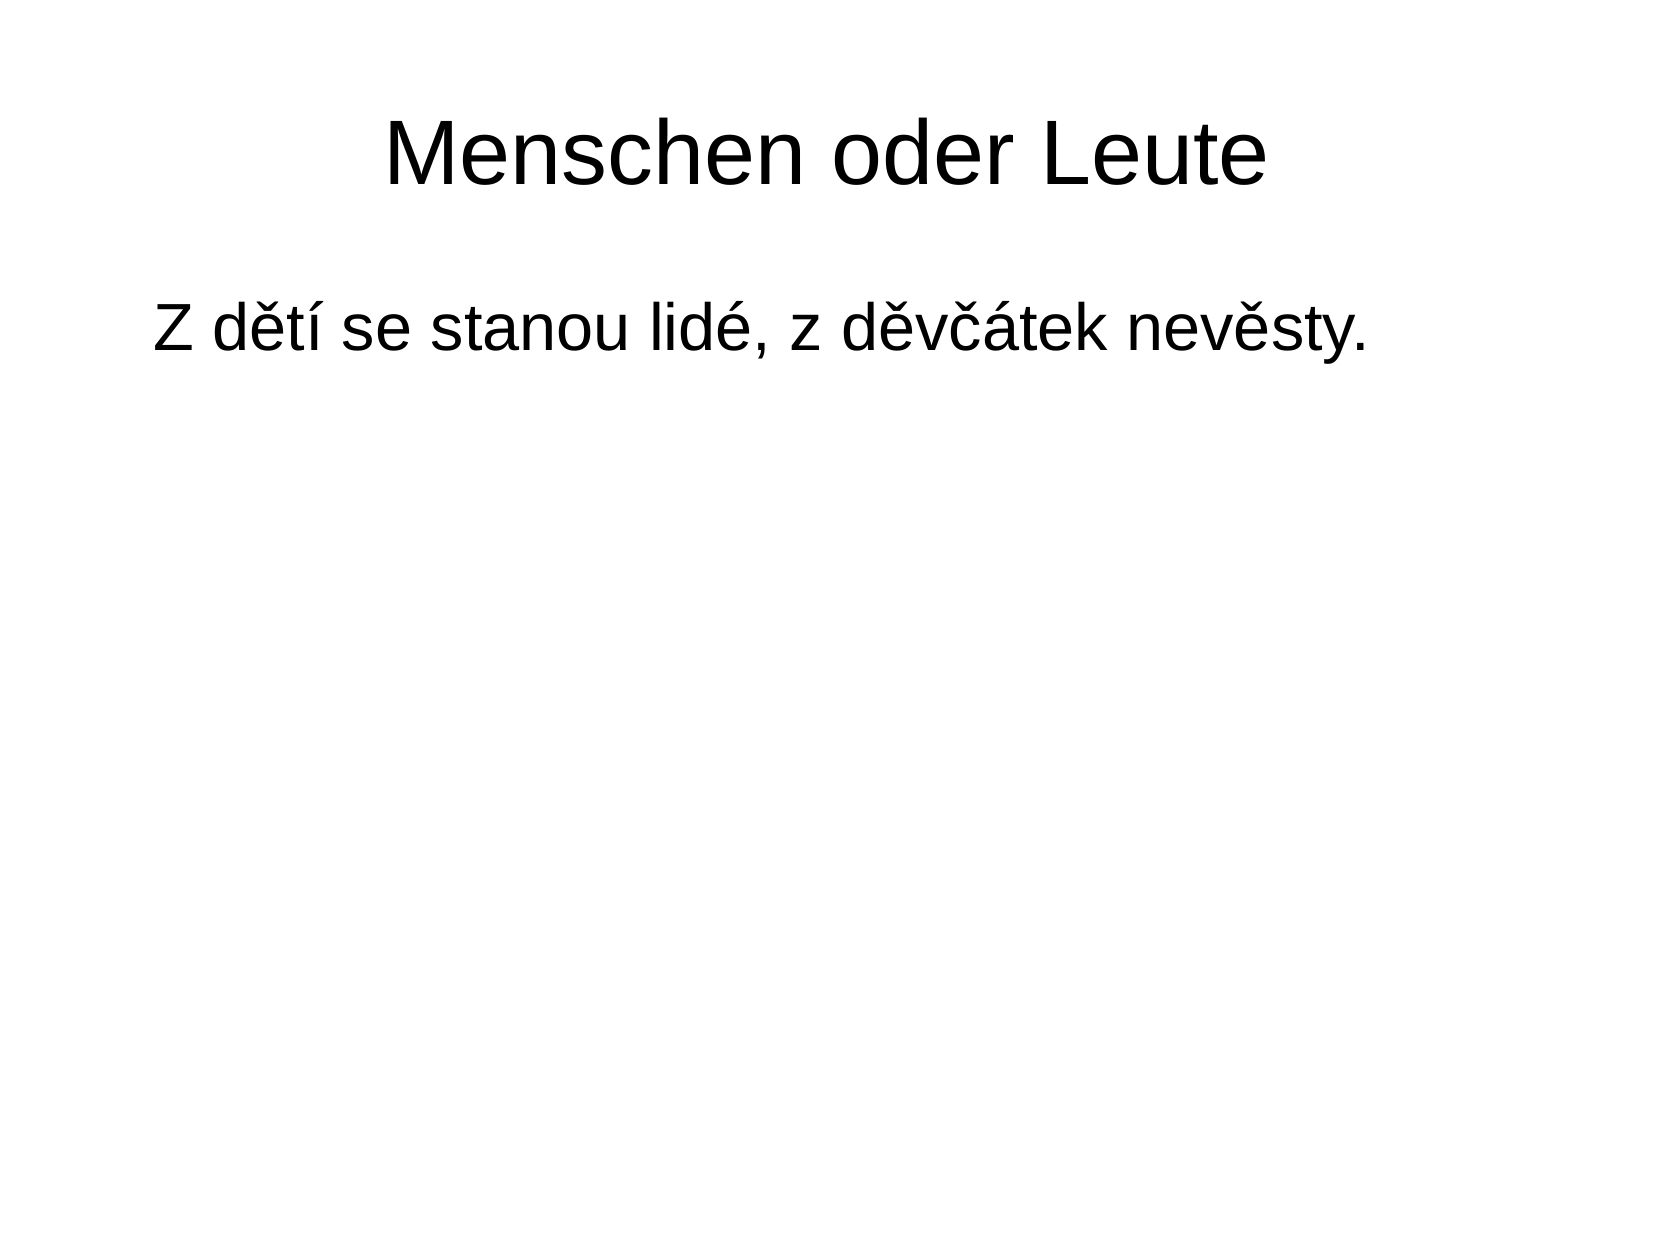

# Menschen oder Leute
Z dětí se stanou lidé, z děvčátek nevěsty.